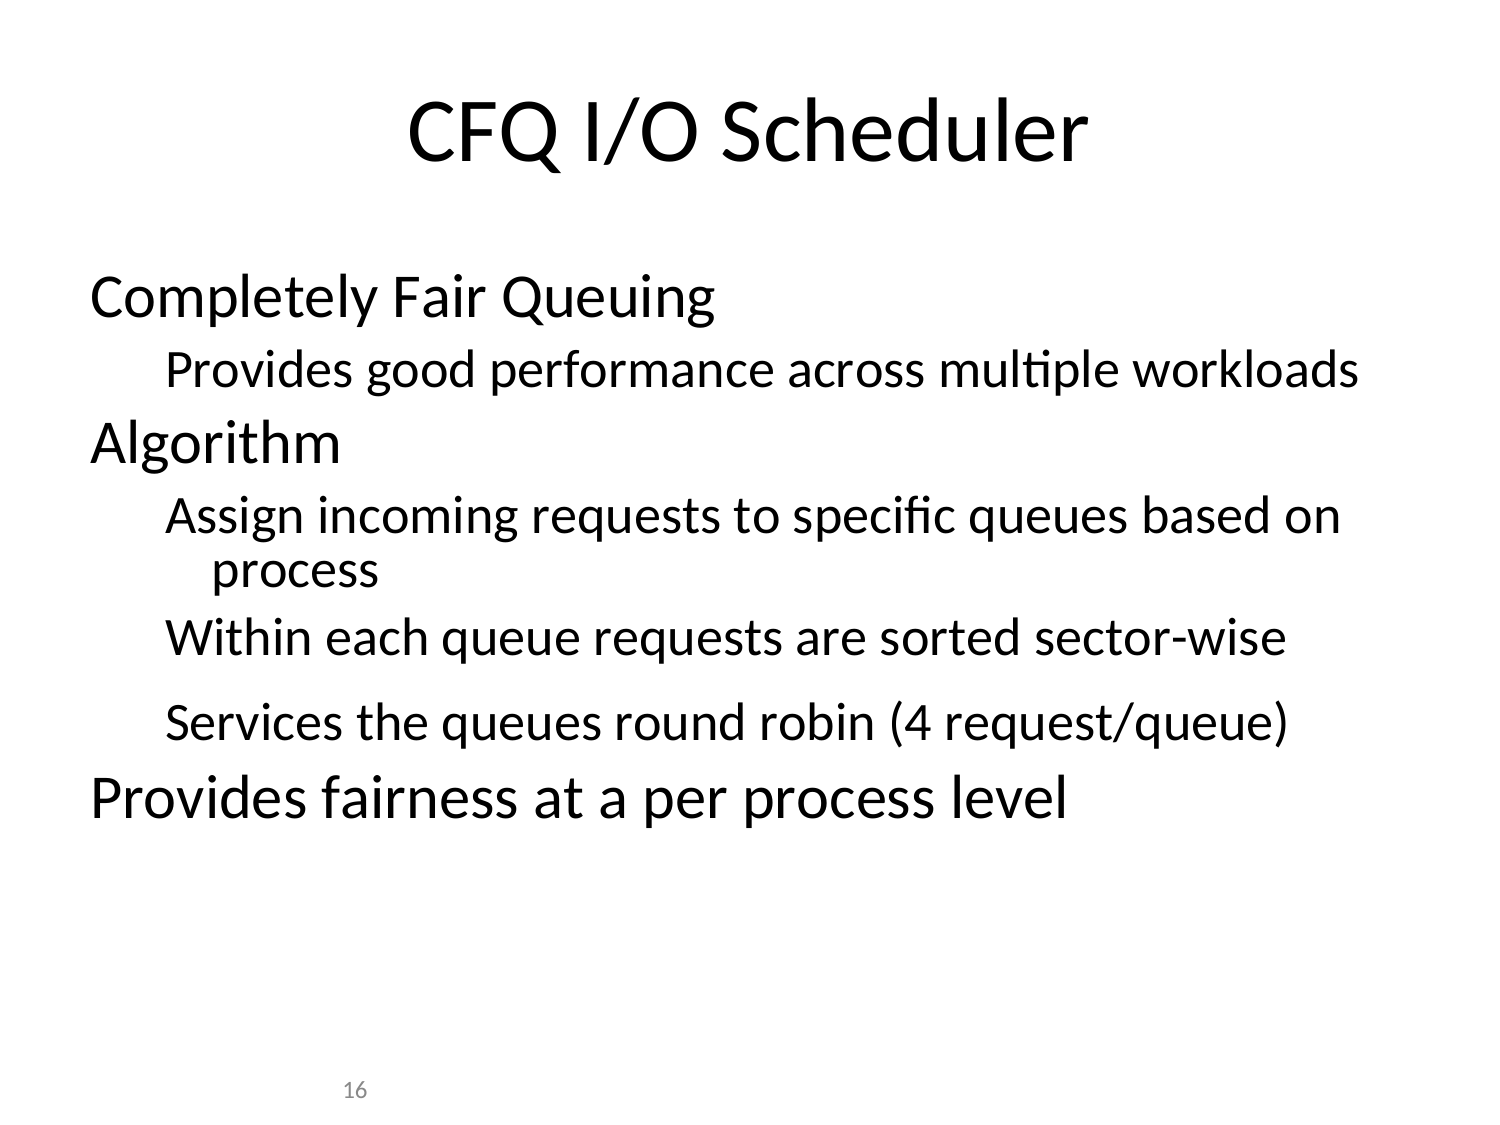

CFQ I/O Scheduler
Completely Fair Queuing
Provides good performance across multiple workloads
Algorithm
Assign incoming requests to specific queues based on process
Within each queue requests are sorted sector-wise
Services the queues round robin (4 request/queue)‏
Provides fairness at a per process level